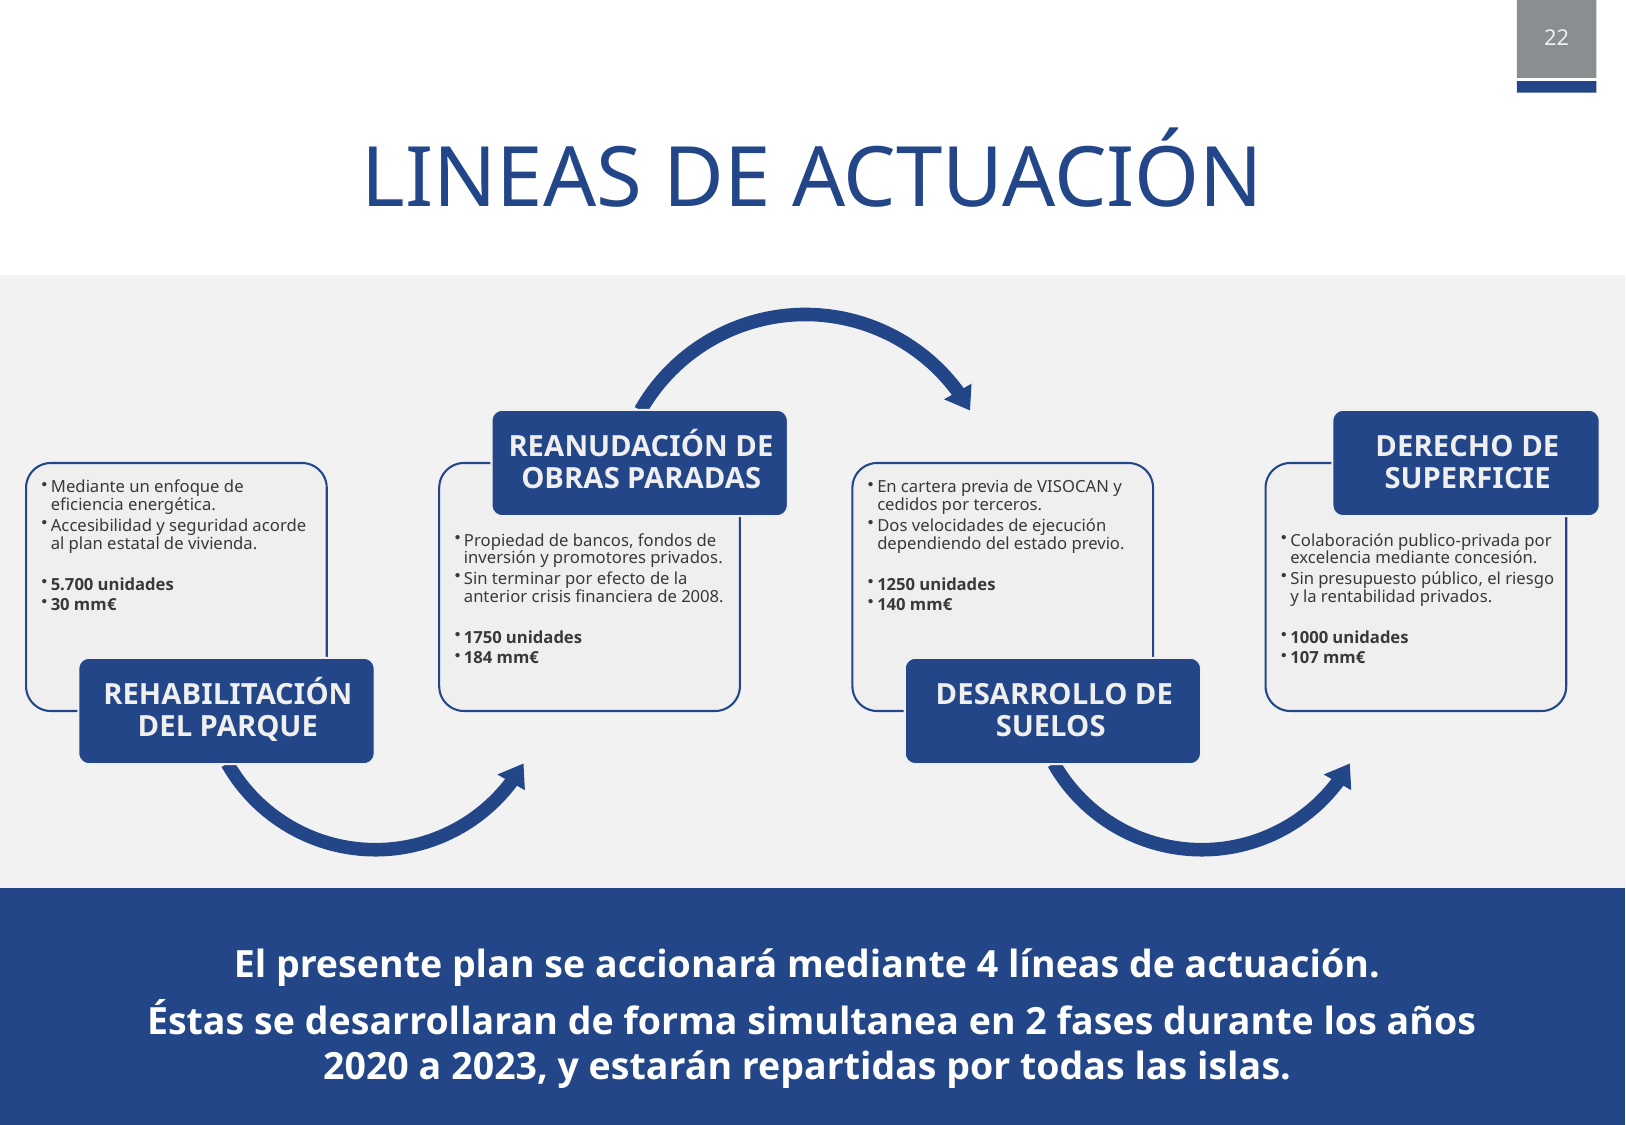

# LINEAS DE ACTUACIÓN
El presente plan se accionará mediante 4 líneas de actuación.
Éstas se desarrollaran de forma simultanea en 2 fases durante los años 2020 a 2023, y estarán repartidas por todas las islas.
REANUDACIÓN DE OBRAS PARADAS
DERECHO DE SUPERFICIE
Mediante un enfoque de eficiencia energética.
Accesibilidad y seguridad acorde al plan estatal de vivienda.
5.700 unidades
30 mm€
Propiedad de bancos, fondos de inversión y promotores privados.
Sin terminar por efecto de la anterior crisis financiera de 2008.
1750 unidades
184 mm€
En cartera previa de VISOCAN y cedidos por terceros.
Dos velocidades de ejecución dependiendo del estado previo.
1250 unidades
140 mm€
Colaboración publico-privada por excelencia mediante concesión.
Sin presupuesto público, el riesgo y la rentabilidad privados.
1000 unidades
107 mm€
REHABILITACIÓN DEL PARQUE
DESARROLLO DE SUELOS